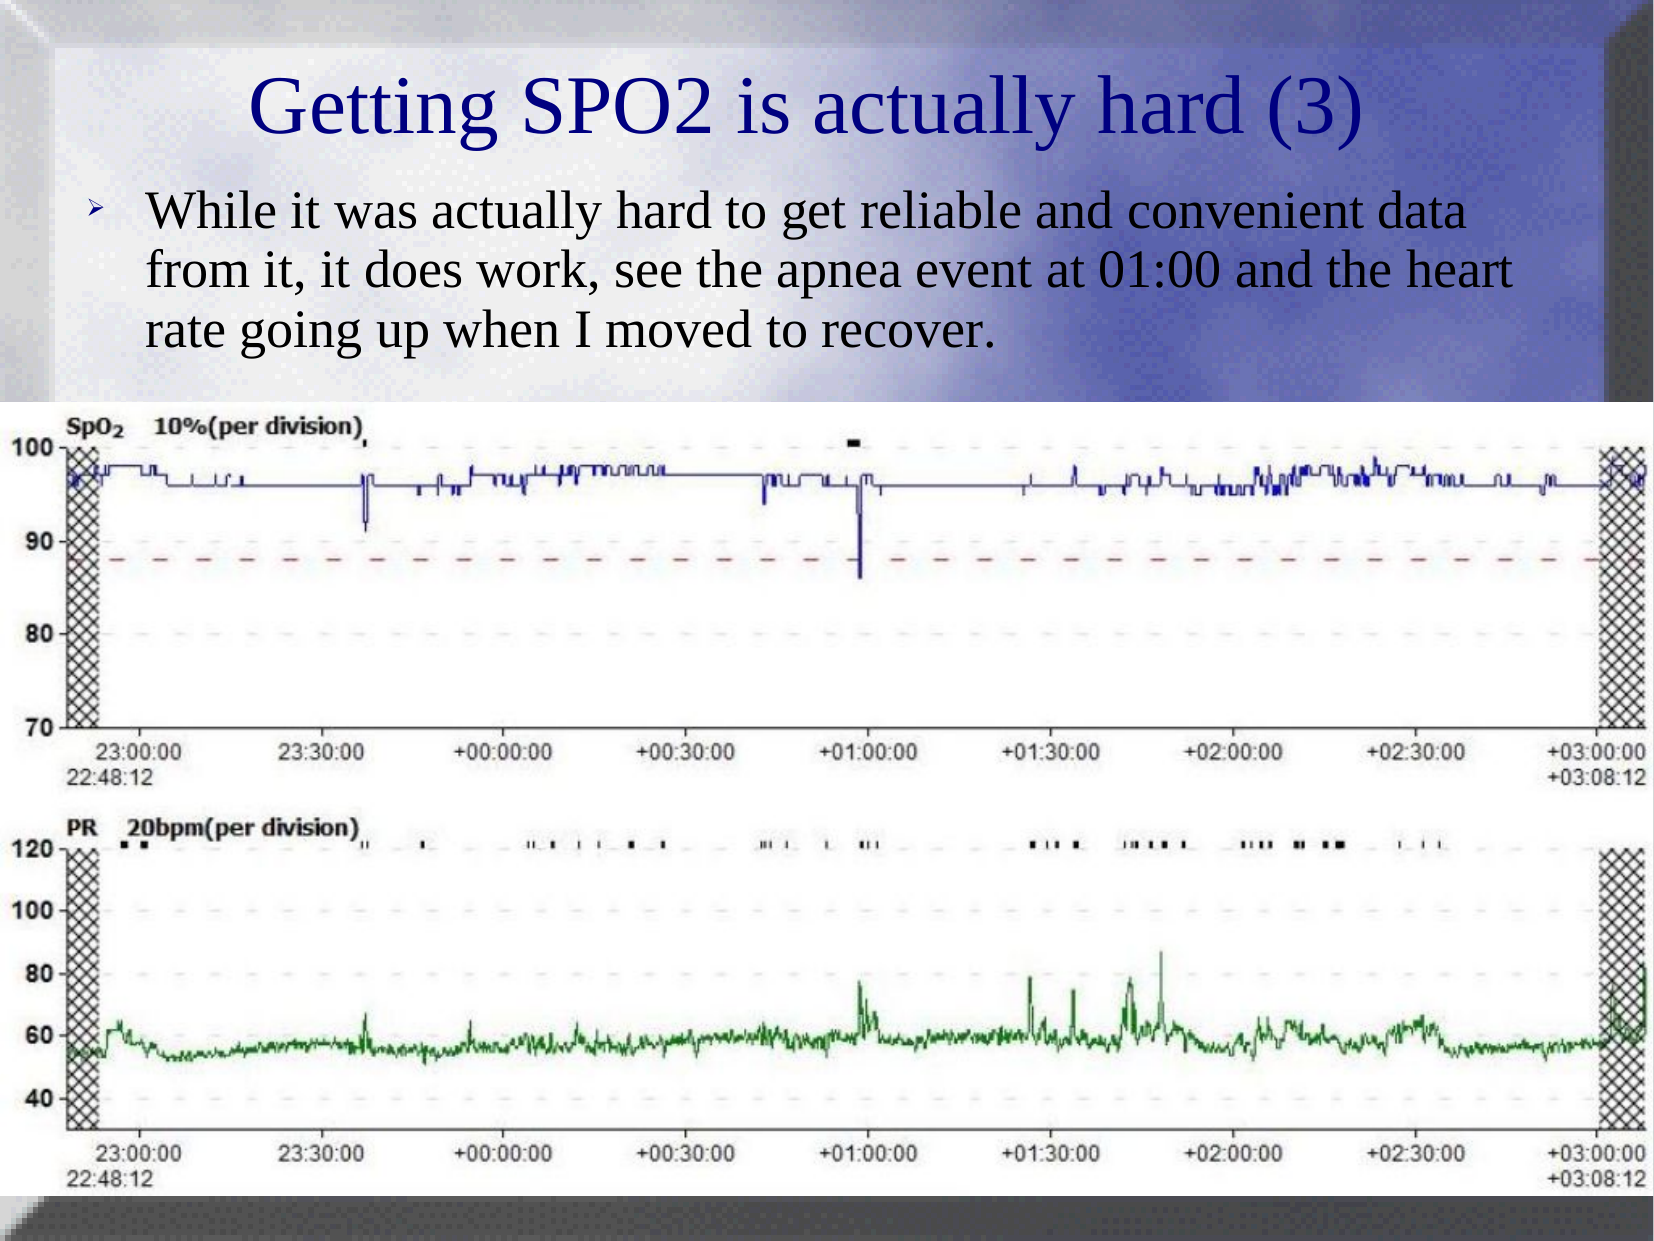

# Getting SPO2 is actually hard (3)
While it was actually hard to get reliable and convenient data from it, it does work, see the apnea event at 01:00 and the heart rate going up when I moved to recover.